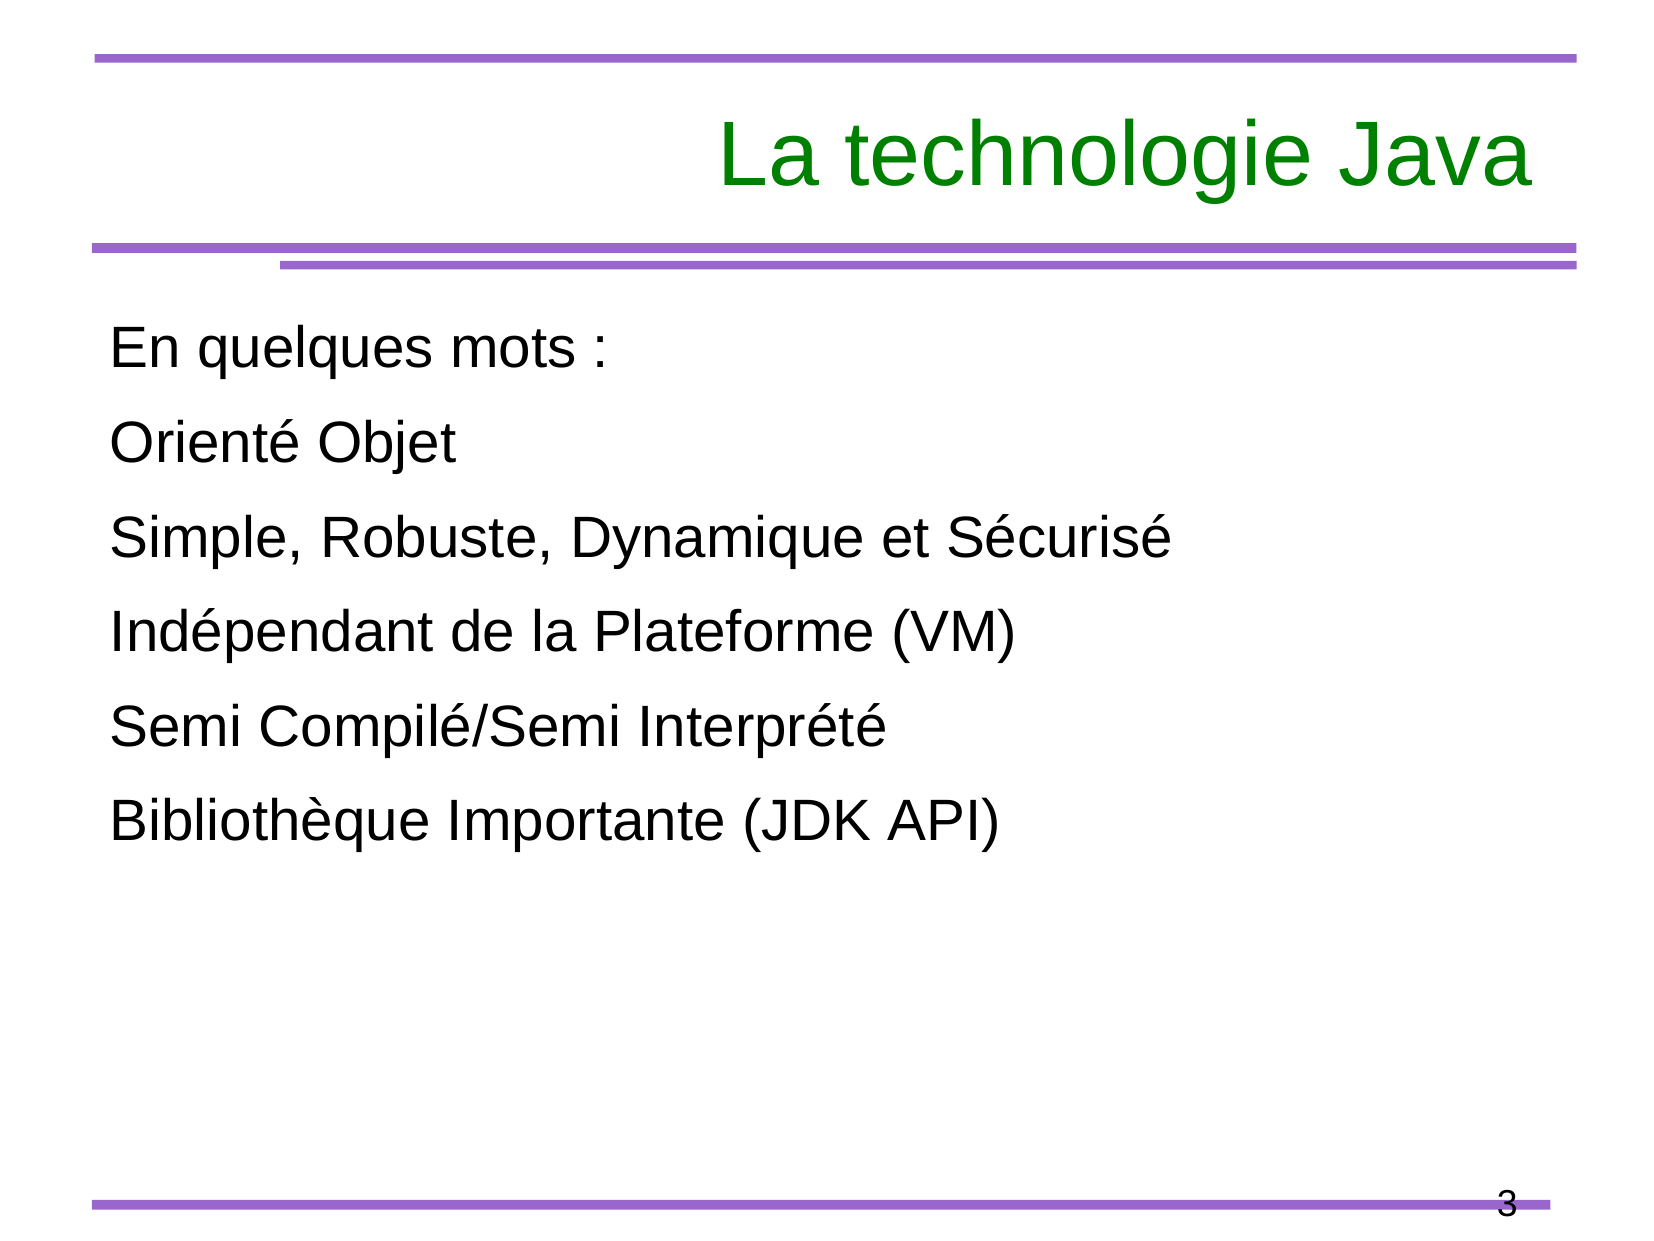

# La technologie Java
En quelques mots :
Orienté Objet
Simple, Robuste, Dynamique et Sécurisé
Indépendant de la Plateforme (VM)
Semi Compilé/Semi Interprété
Bibliothèque Importante (JDK API)